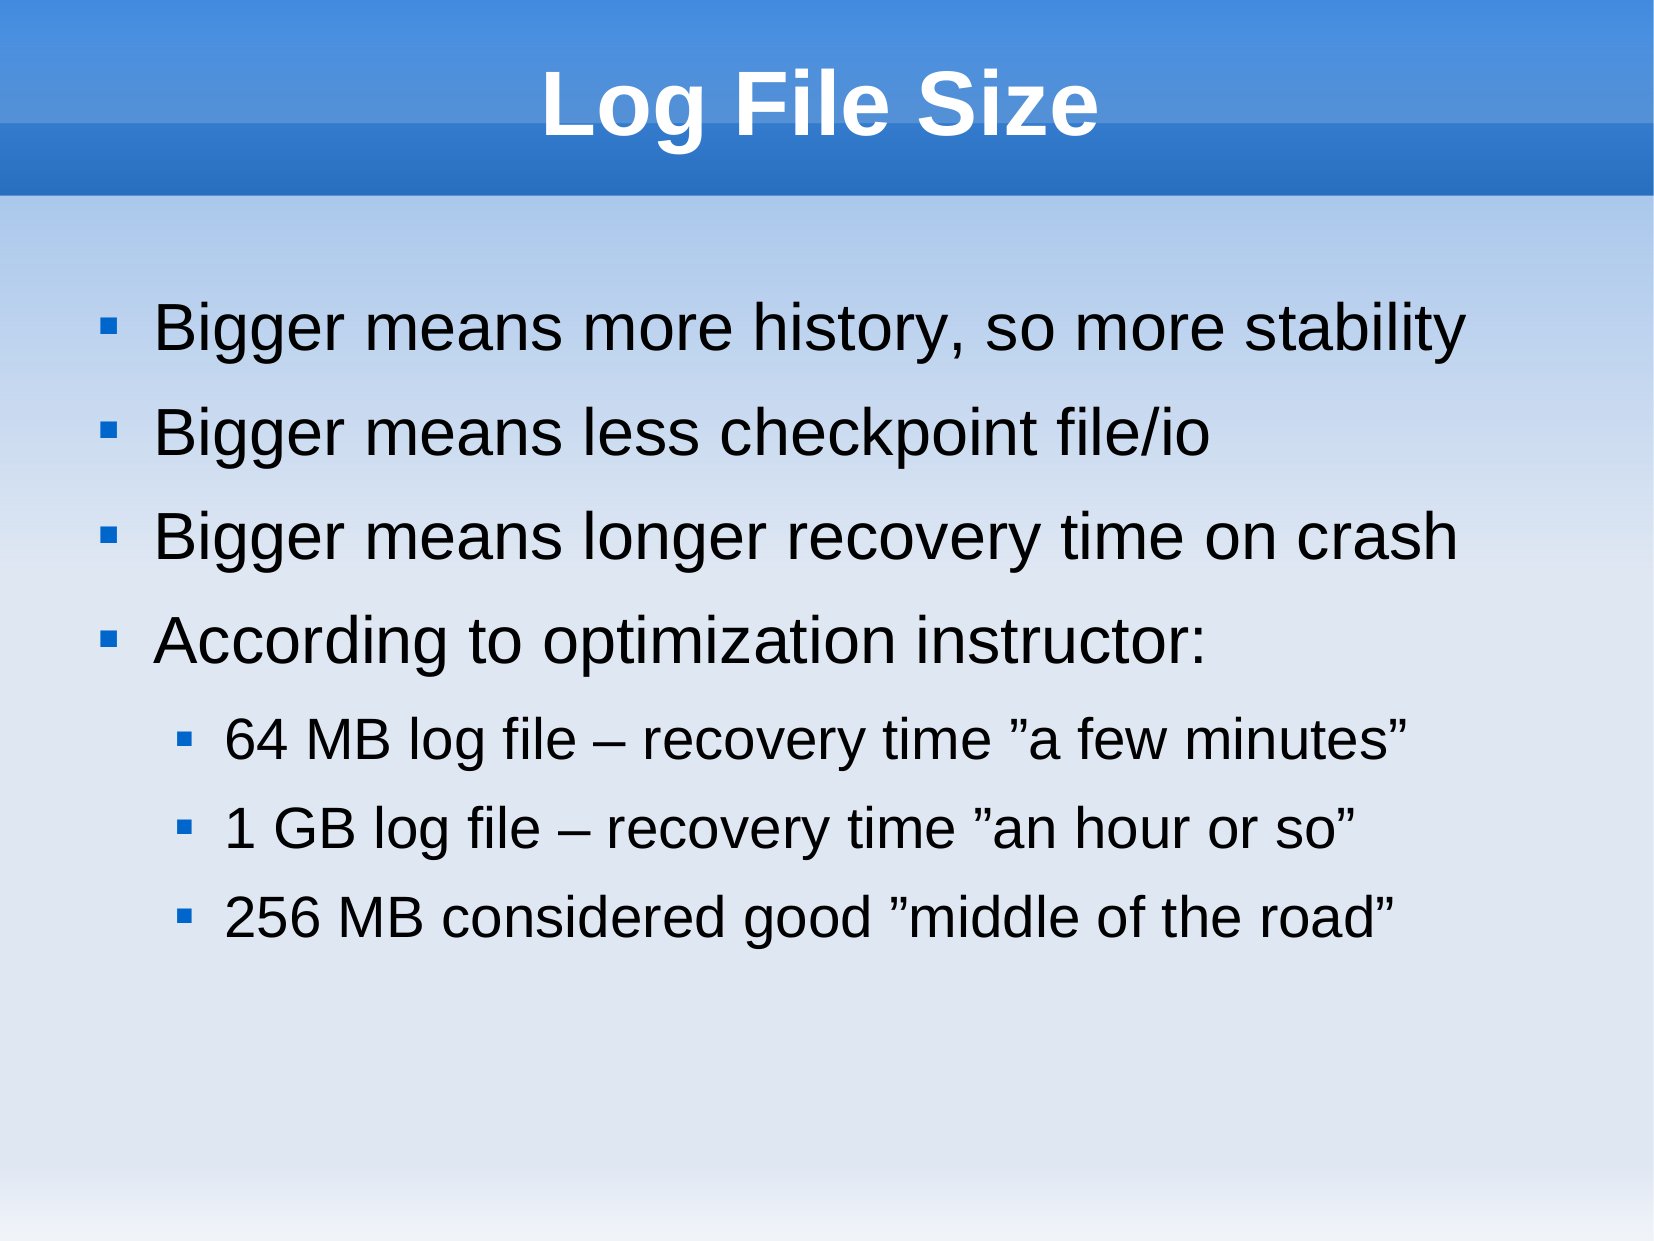

# Log File Size
Bigger means more history, so more stability
Bigger means less checkpoint file/io
Bigger means longer recovery time on crash
According to optimization instructor:
64 MB log file – recovery time ”a few minutes”
1 GB log file – recovery time ”an hour or so”
256 MB considered good ”middle of the road”